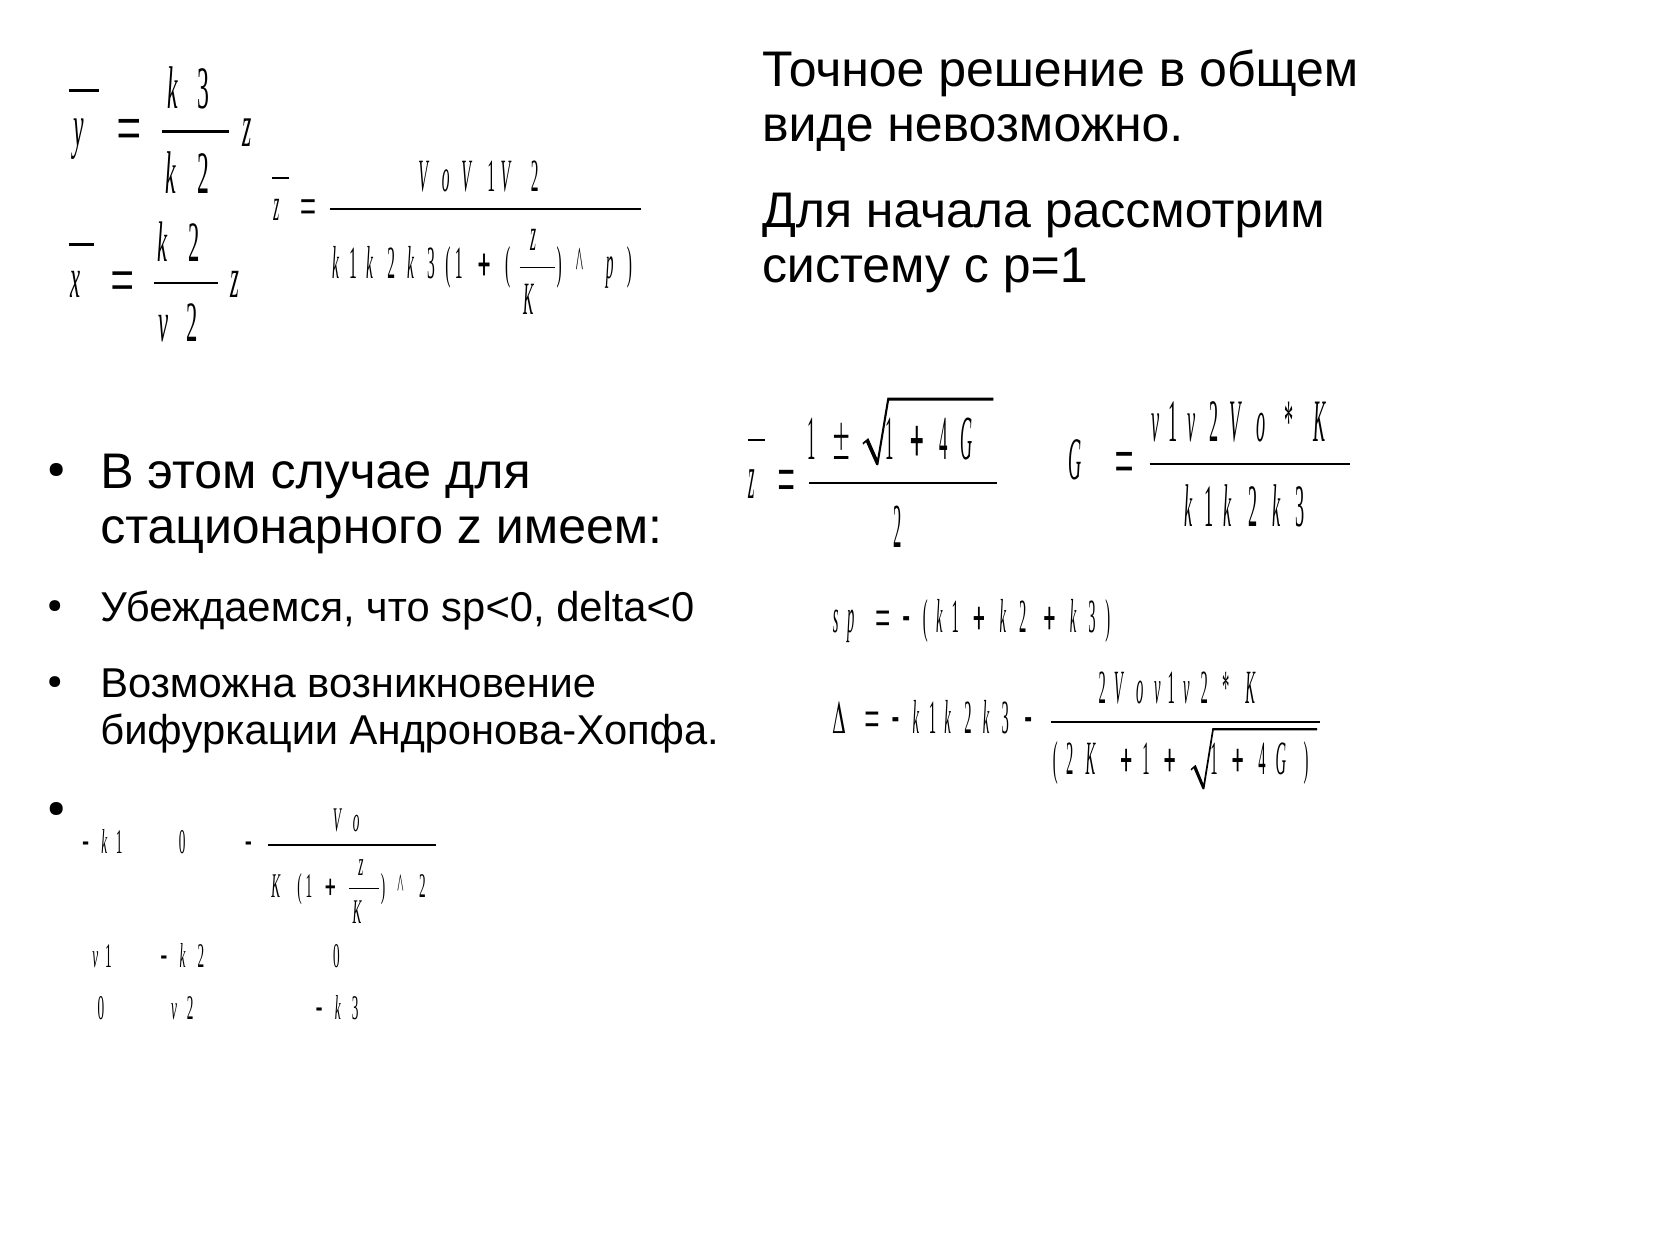

# Точное решение в общем виде невозможно.
Для начала рассмотрим систему с p=1
В этом случае для стационарного z имеем:
Убеждаемся, что sp<0, delta<0
Возможна возникновение бифуркации Андронова-Хопфа.